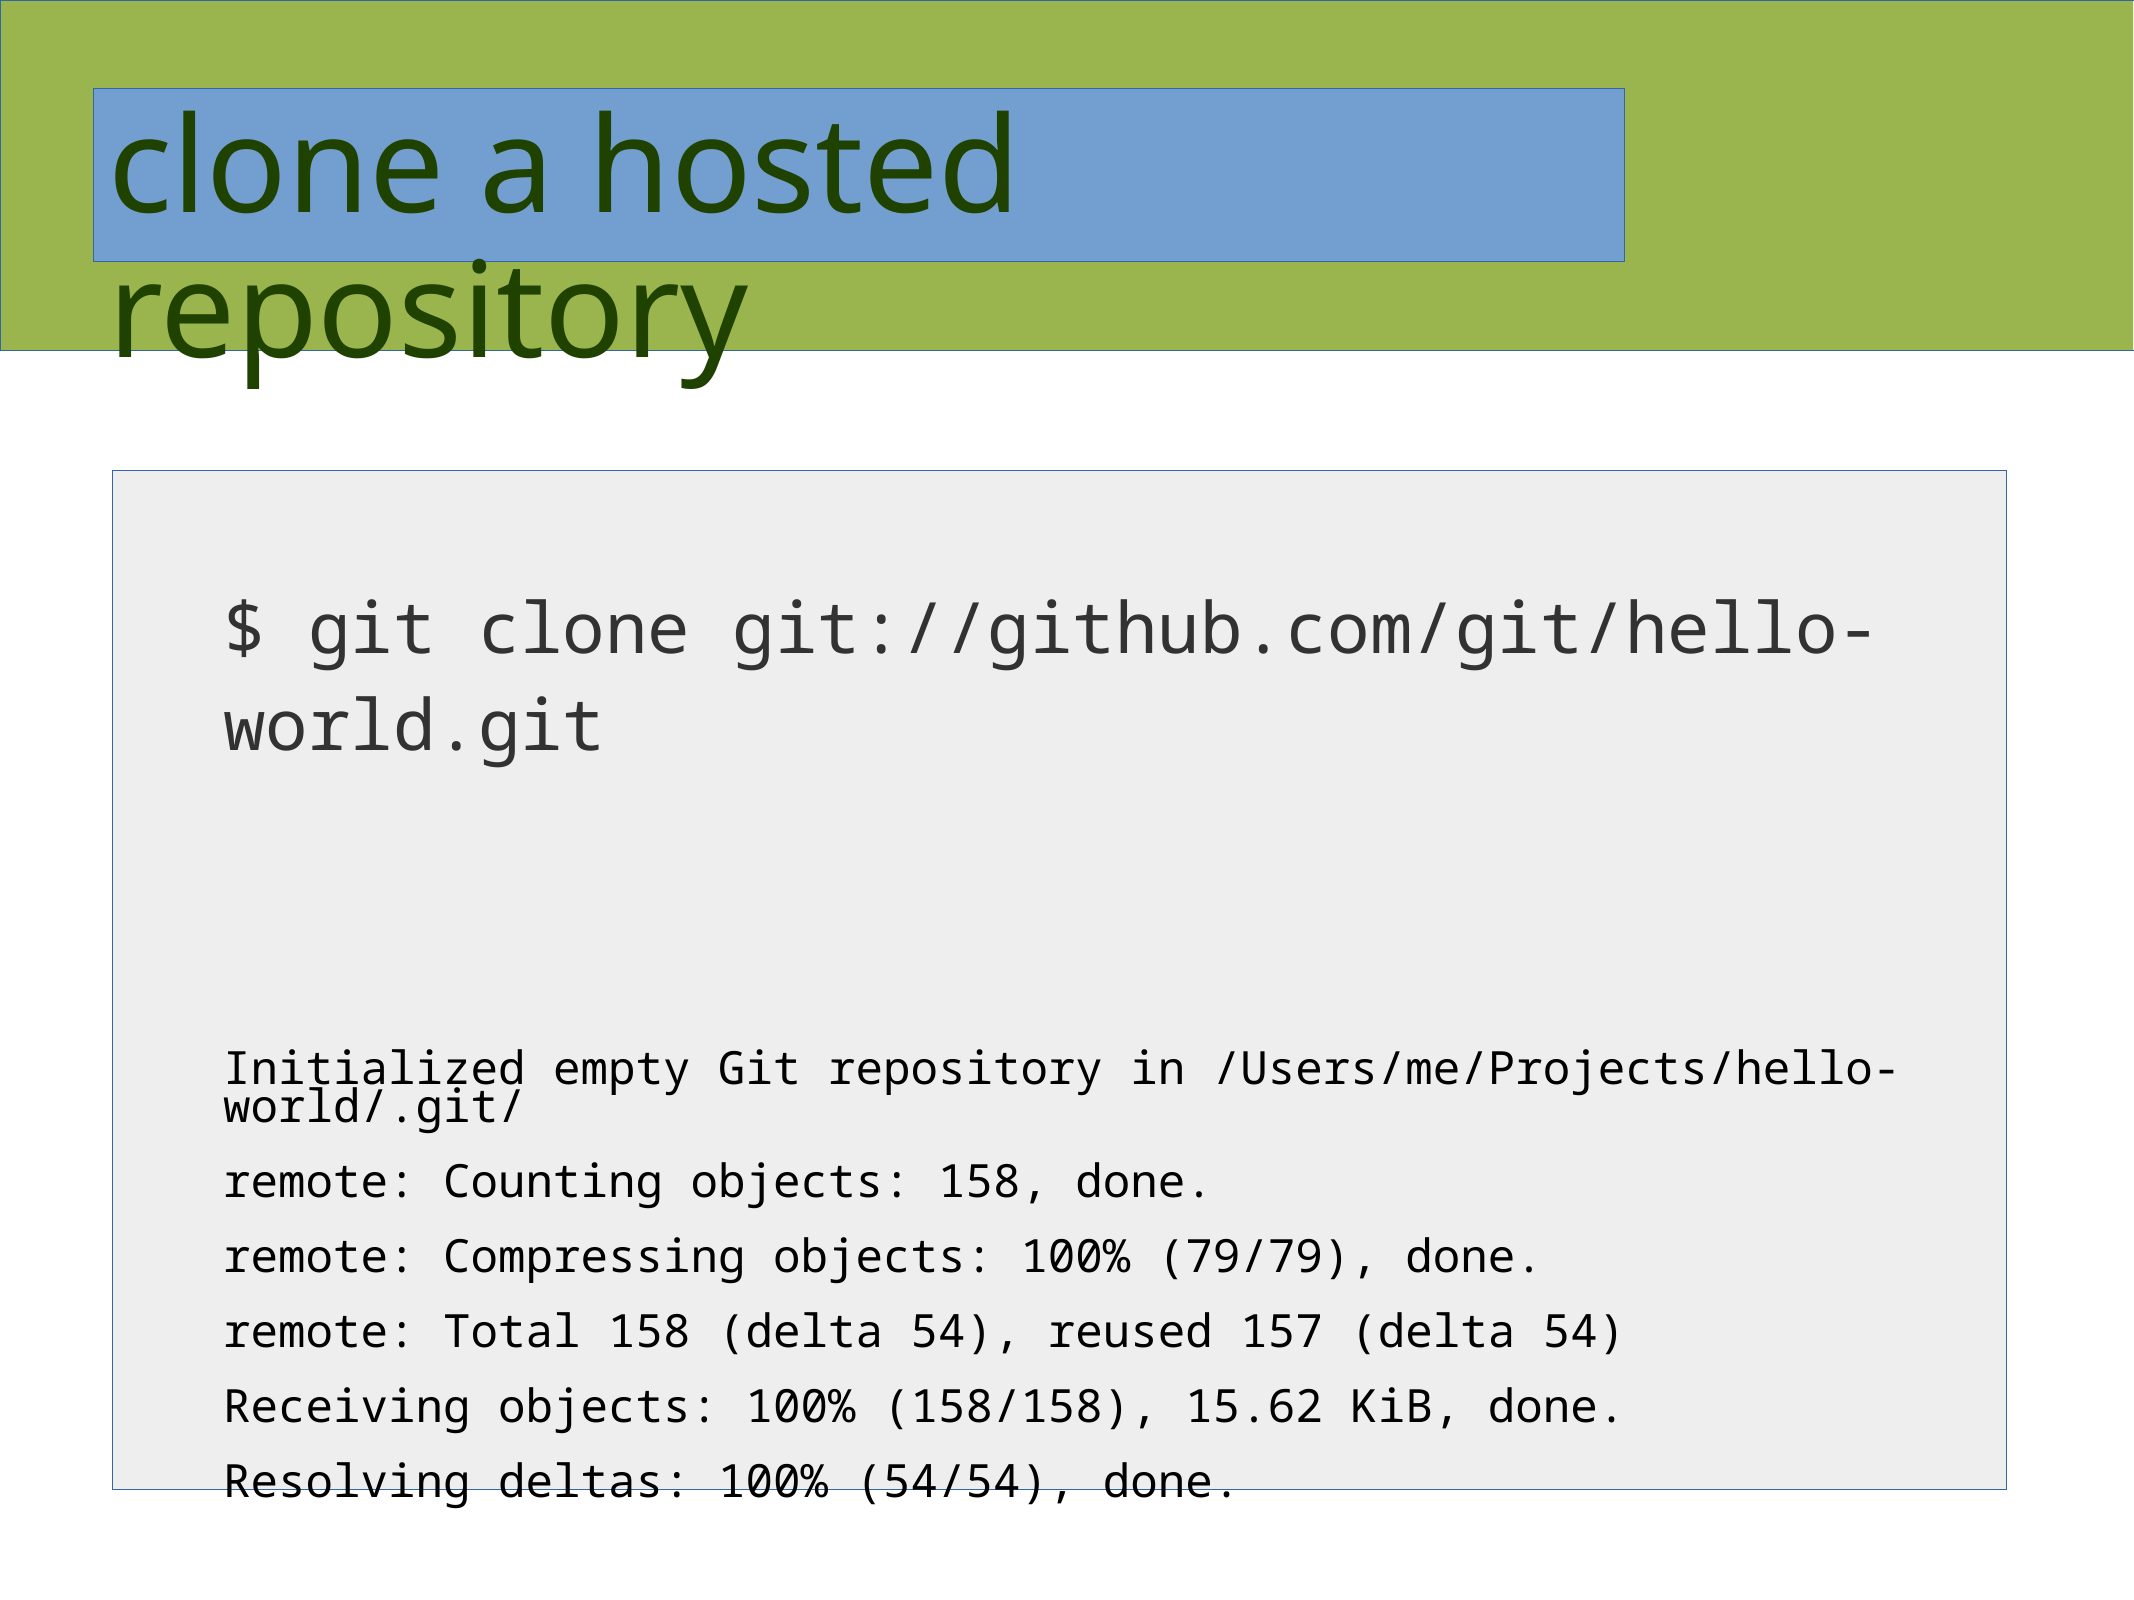

clone a hosted repository
$ git clone git://github.com/git/hello-world.git
Initialized empty Git repository in /Users/me/Projects/hello-world/.git/
remote: Counting objects: 158, done.
remote: Compressing objects: 100% (79/79), done.
remote: Total 158 (delta 54), reused 157 (delta 54)
Receiving objects: 100% (158/158), 15.62 KiB, done.
Resolving deltas: 100% (54/54), done.
$ cd hello-world